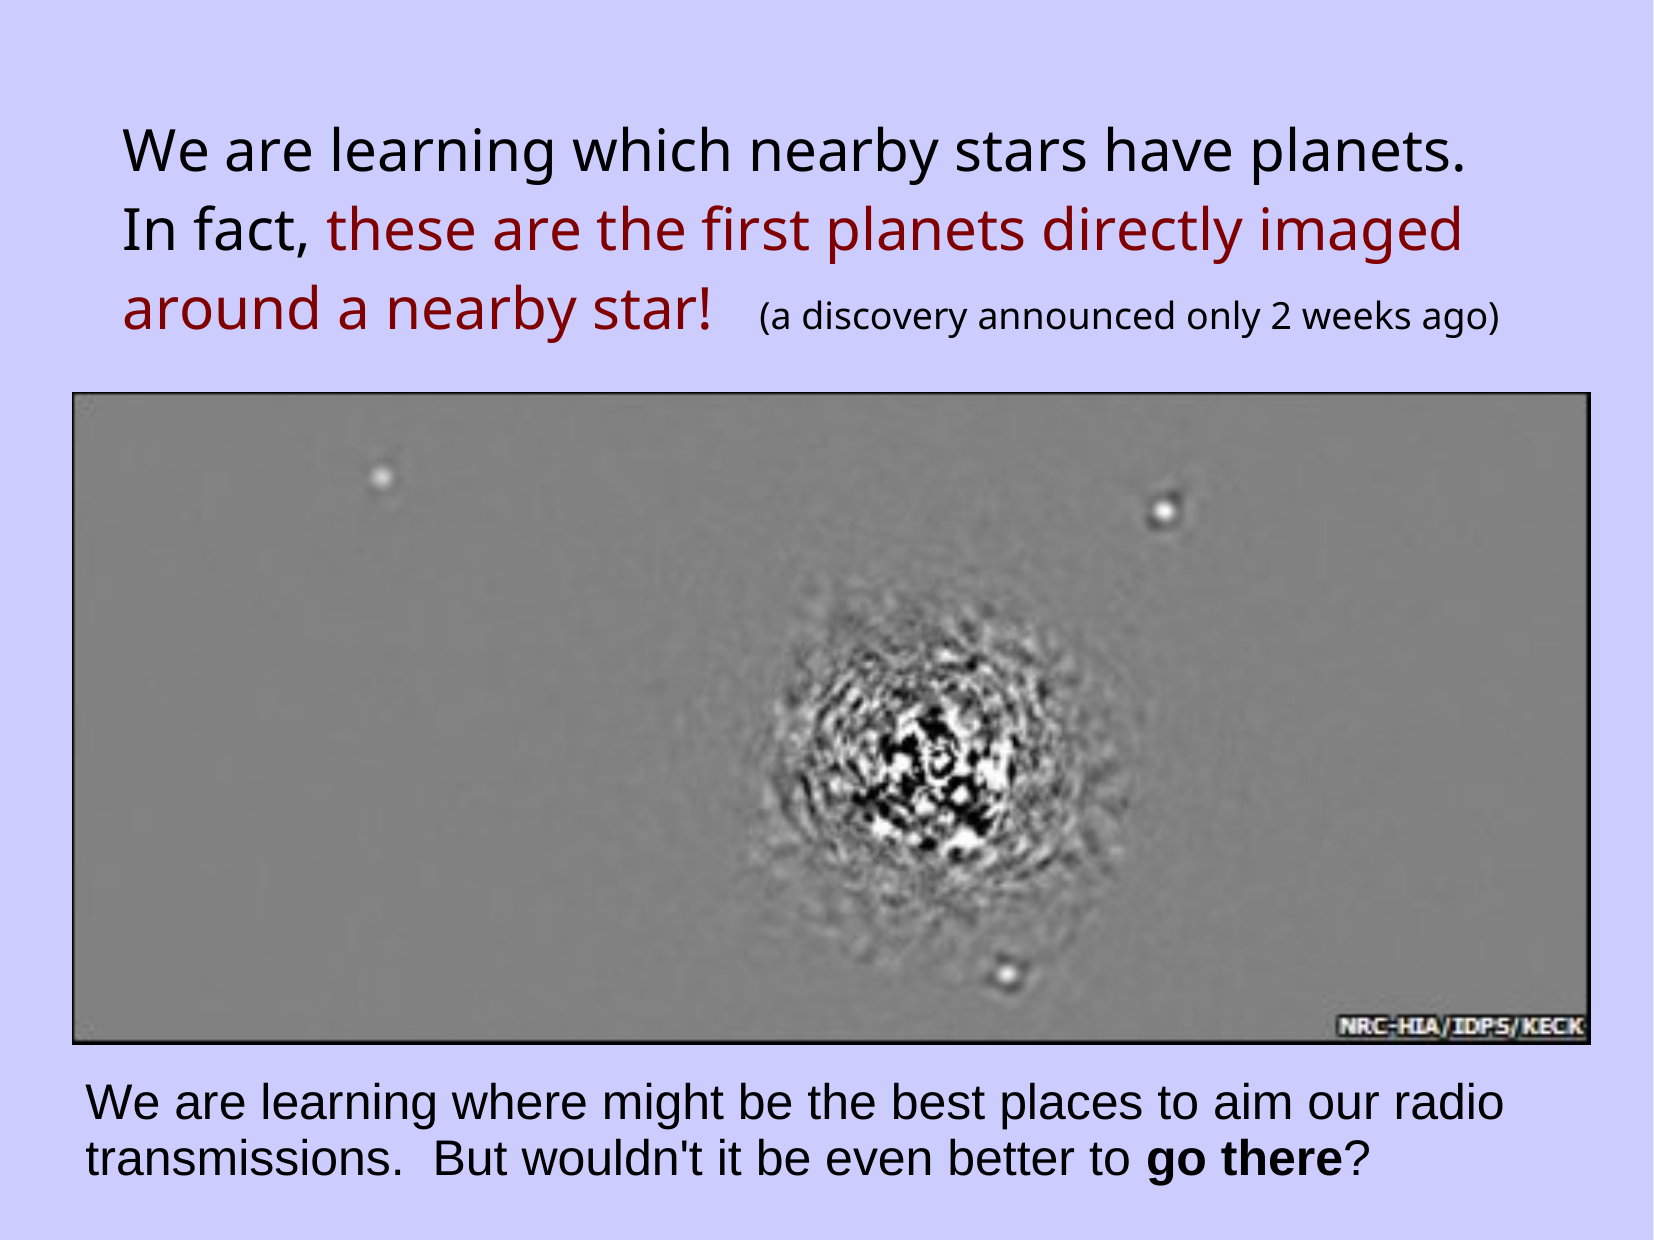

We are learning which nearby stars have planets. In fact, these are the first planets directly imaged around a nearby star! (a discovery announced only 2 weeks ago)
We are learning where might be the best places to aim our radio transmissions. But wouldn't it be even better to go there?